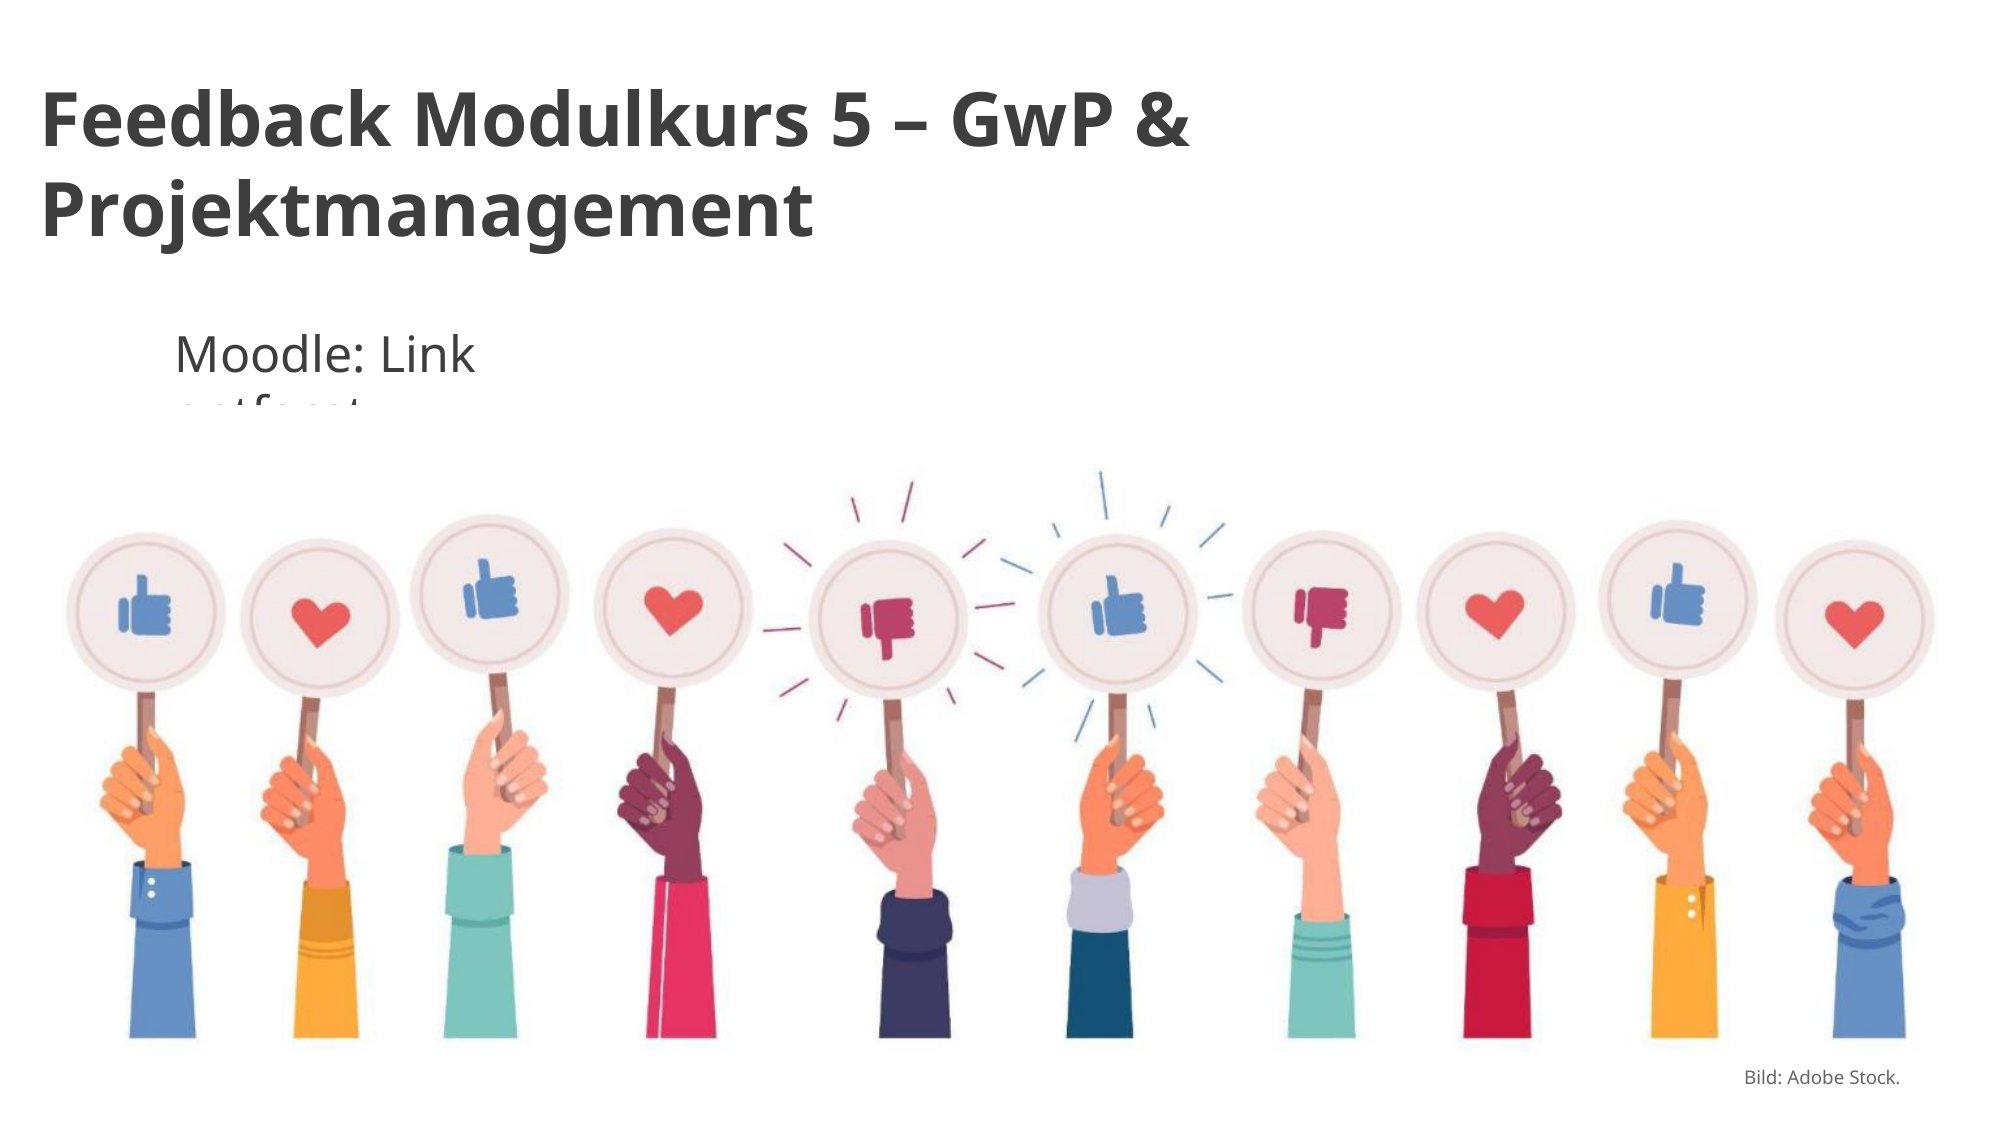

Feedback Modulkurs 5 – GwP & Projektmanagement
Moodle: Link entfernt
Forschungsdatenmanagement in Brandenburg	86
Bild: Adobe Stock.